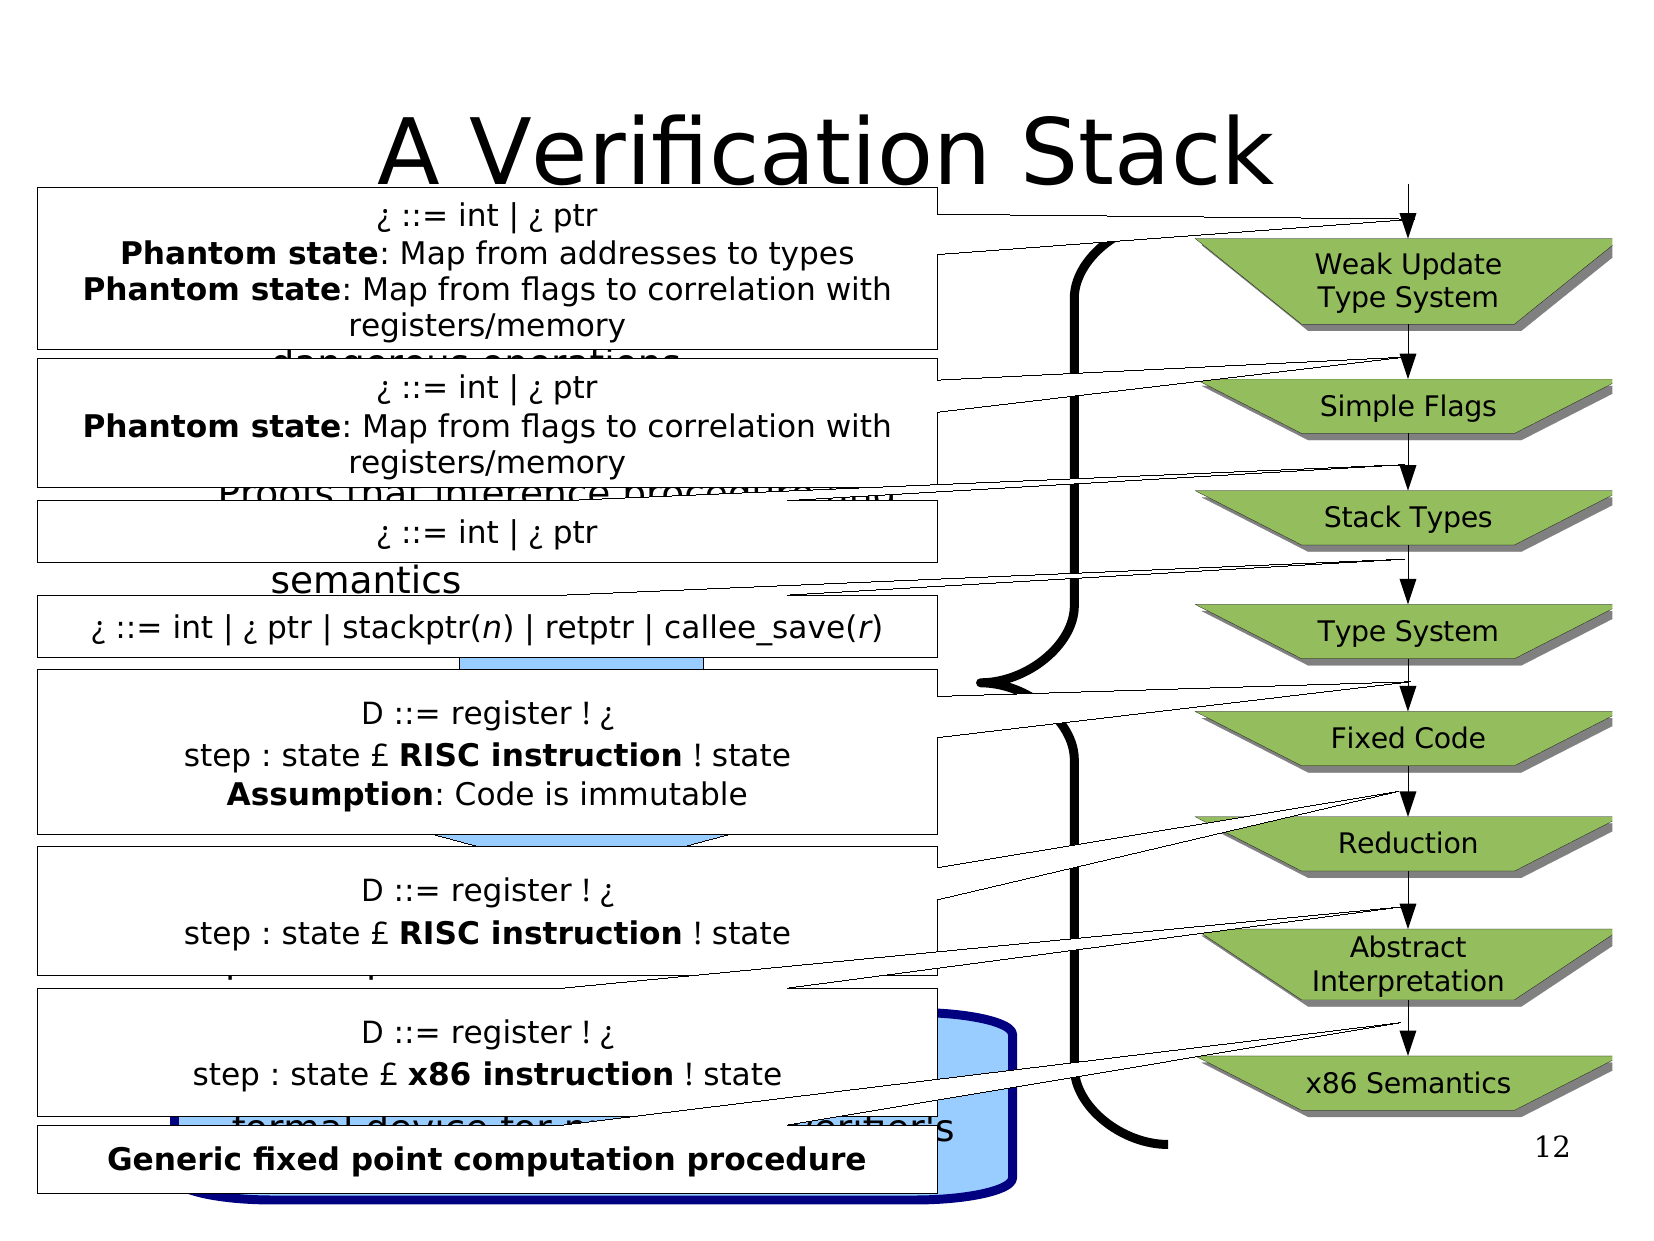

# A Verification Stack
¿ ::= int | ¿ ptr
Phantom state: Map from addresses to types
Phantom state: Map from flags to correlation with registers/memory
High-level type language definition
Type inference procedure
Type-based checker for potentially dangerous operations
Semantic interpretation of types
Proofs that inference procedure and operation checker respect that semantics
¿ ::= int | ¿ ptr
Phantom state: Map from flags to correlation with registers/memory
¿ ::= int | ¿ ptr
¿ ::= int | ¿ ptr | stackptr(n) | retptr | callee_save(r)
D ::= register ! ¿
step : state £ RISC instruction ! state
Assumption: Code is immutable
D ::= register ! ¿
step : state £ RISC instruction ! state
Function from x86 executables to optional proofs of their safety
D ::= register ! ¿
step : state £ x86 instruction ! state
Note: The proofs are erased by program extraction! (They are just a formal device for proving the verifier's soundness.)
Generic fixed point computation procedure
12